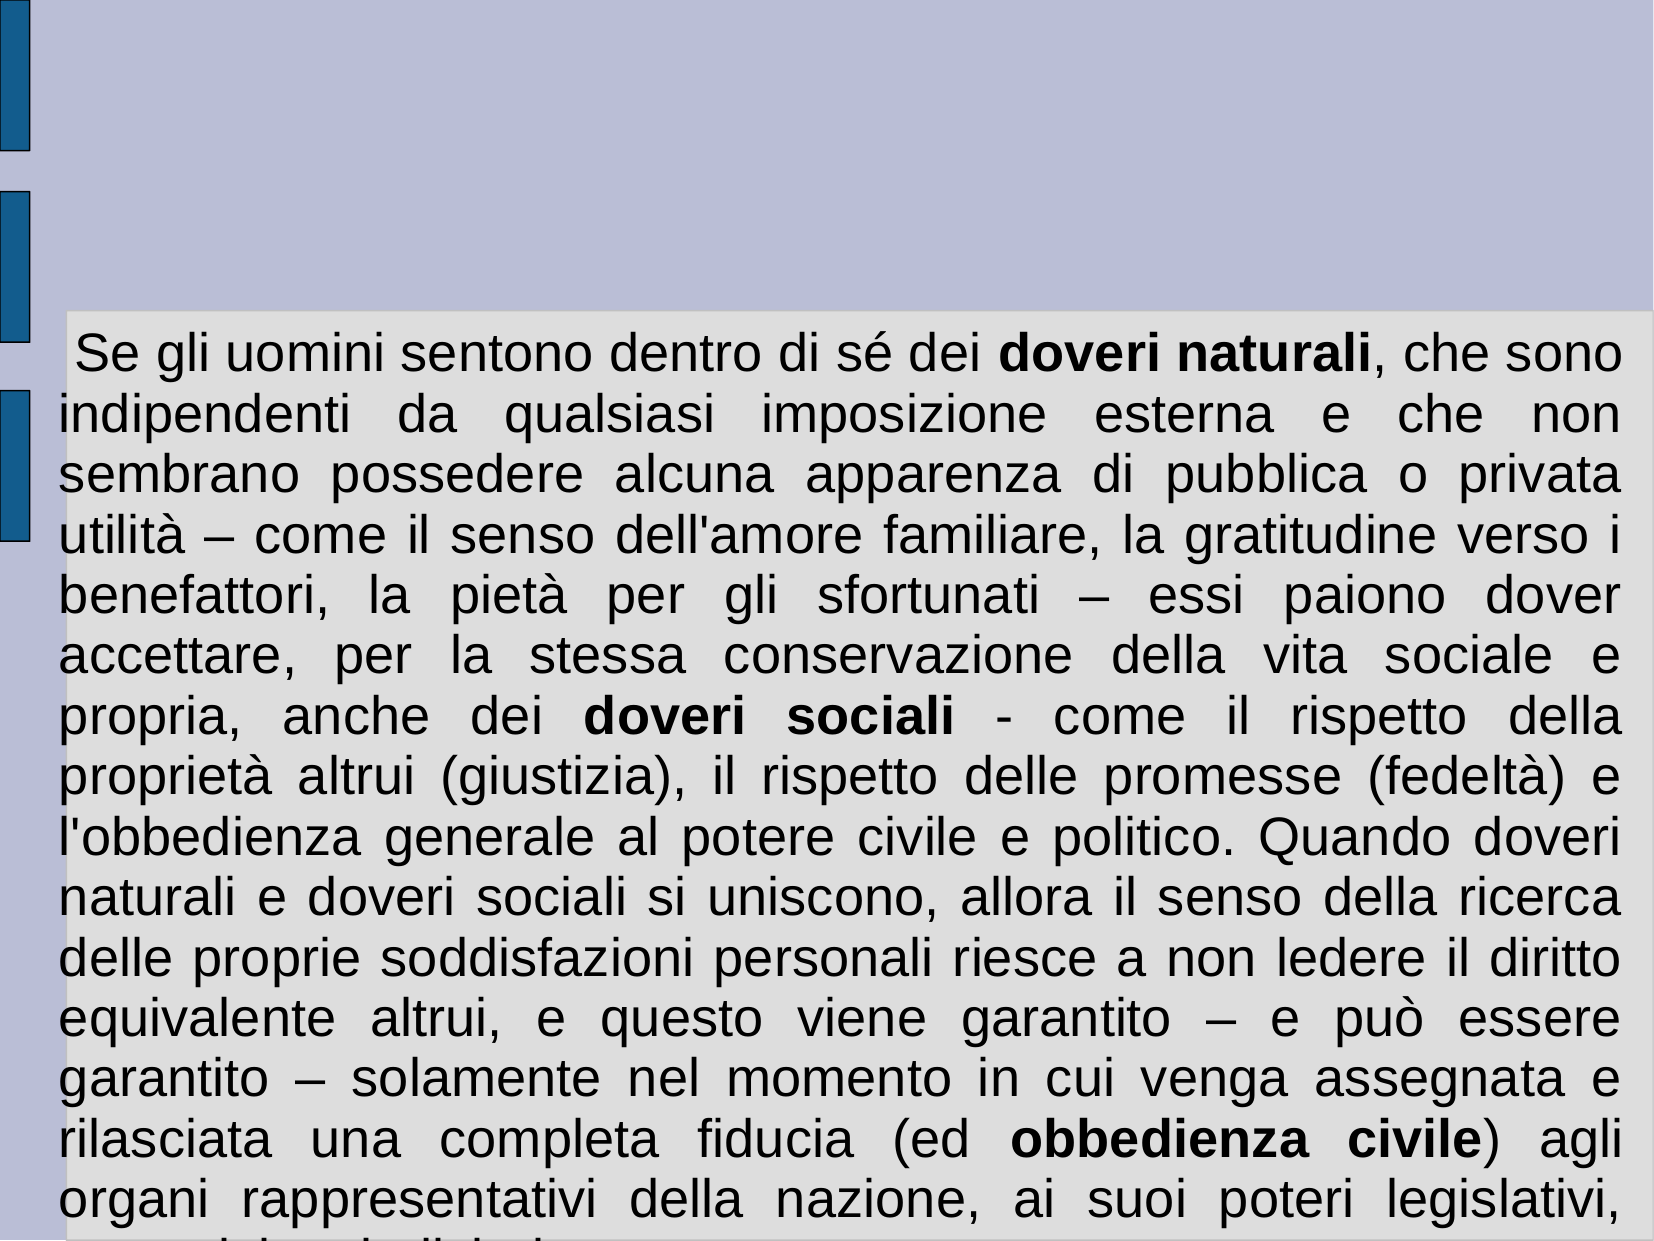

#
 Se gli uomini sentono dentro di sé dei doveri naturali, che sono indipendenti da qualsiasi imposizione esterna e che non sembrano possedere alcuna apparenza di pubblica o privata utilità – come il senso dell'amore familiare, la gratitudine verso i benefattori, la pietà per gli sfortunati – essi paiono dover accettare, per la stessa conservazione della vita sociale e propria, anche dei doveri sociali - come il rispetto della proprietà altrui (giustizia), il rispetto delle promesse (fedeltà) e l'obbedienza generale al potere civile e politico. Quando doveri naturali e doveri sociali si uniscono, allora il senso della ricerca delle proprie soddisfazioni personali riesce a non ledere il diritto equivalente altrui, e questo viene garantito – e può essere garantito – solamente nel momento in cui venga assegnata e rilasciata una completa fiducia (ed obbedienza civile) agli organi rappresentativi della nazione, ai suoi poteri legislativi, esecutivi e giudiziari.